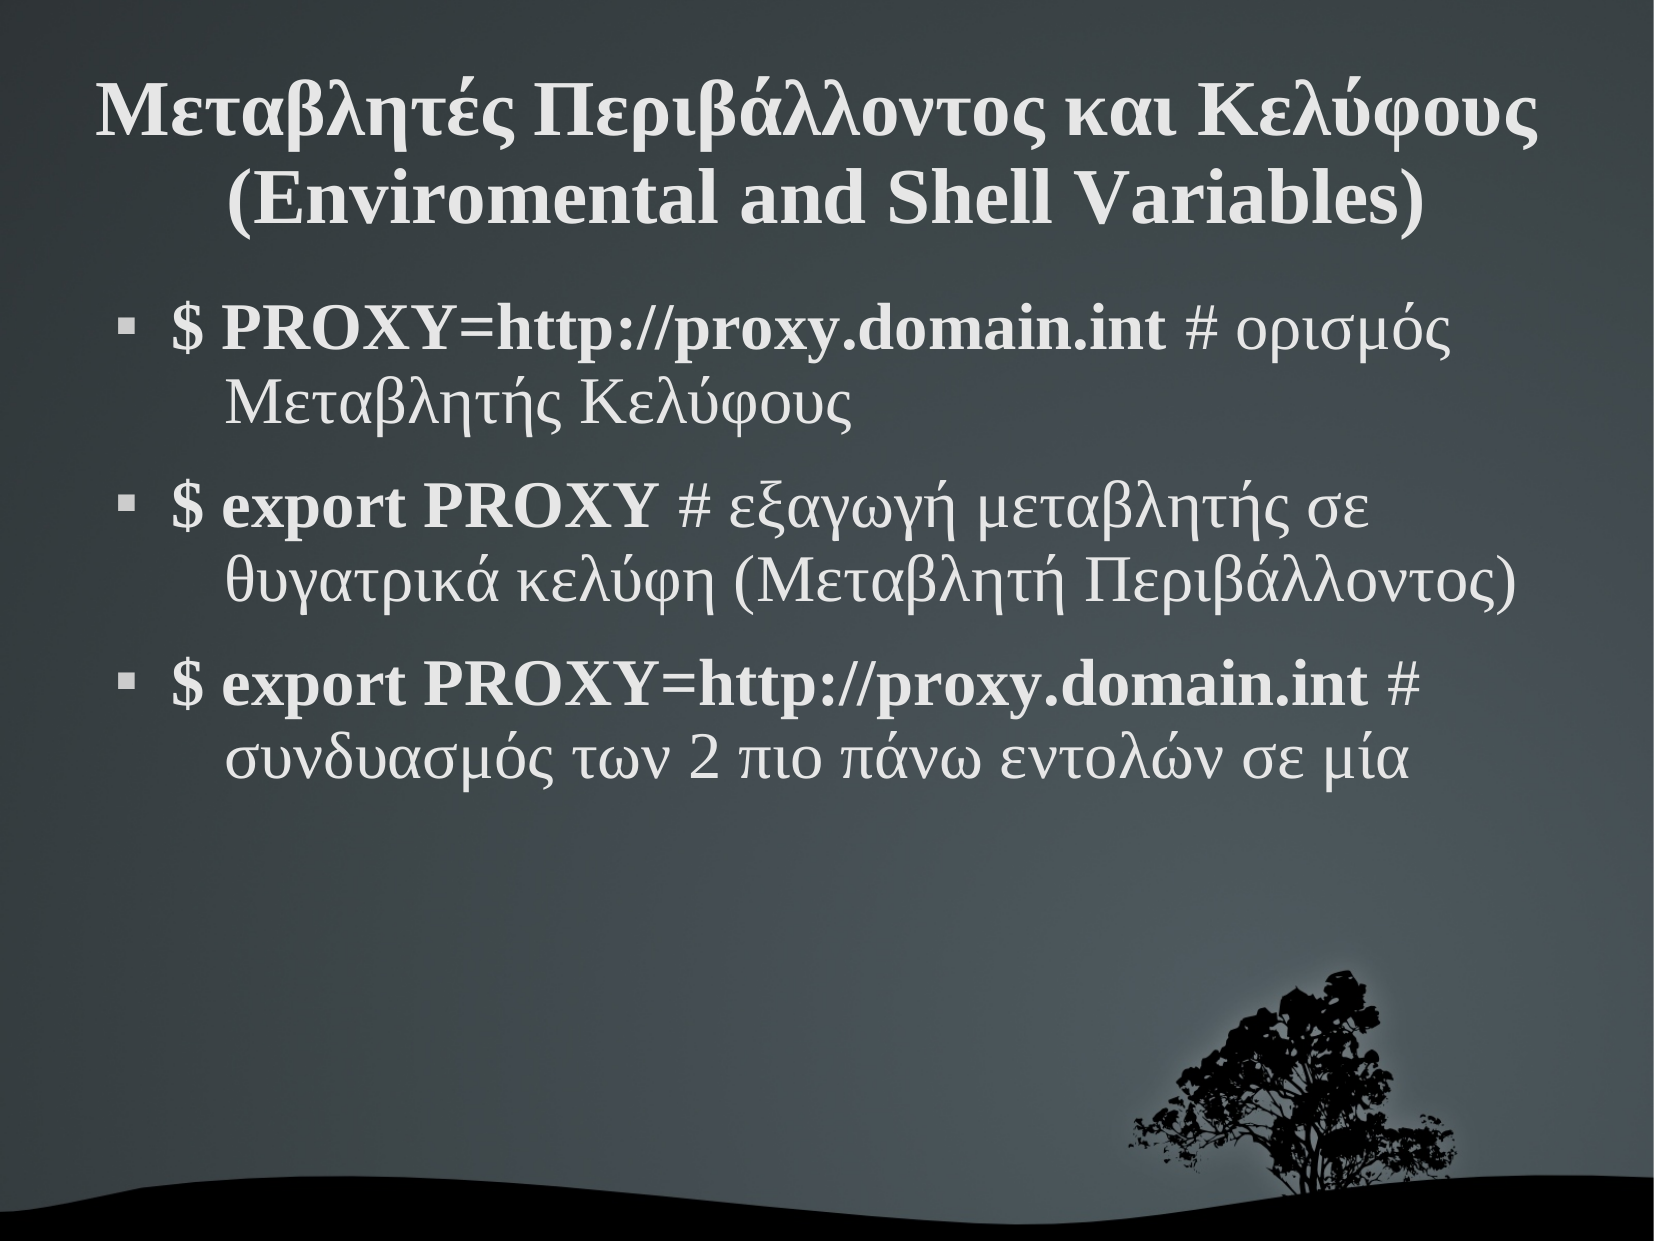

# Μεταβλητές Περιβάλλοντος και Κελύφους (Enviromental and Shell Variables)
$ PROXY=http://proxy.domain.int # ορισμός Μεταβλητής Κελύφους
$ export PROXY # εξαγωγή μεταβλητής σε θυγατρικά κελύφη (Μεταβλητή Περιβάλλοντος)
$ export PROXY=http://proxy.domain.int # συνδυασμός των 2 πιο πάνω εντολών σε μία